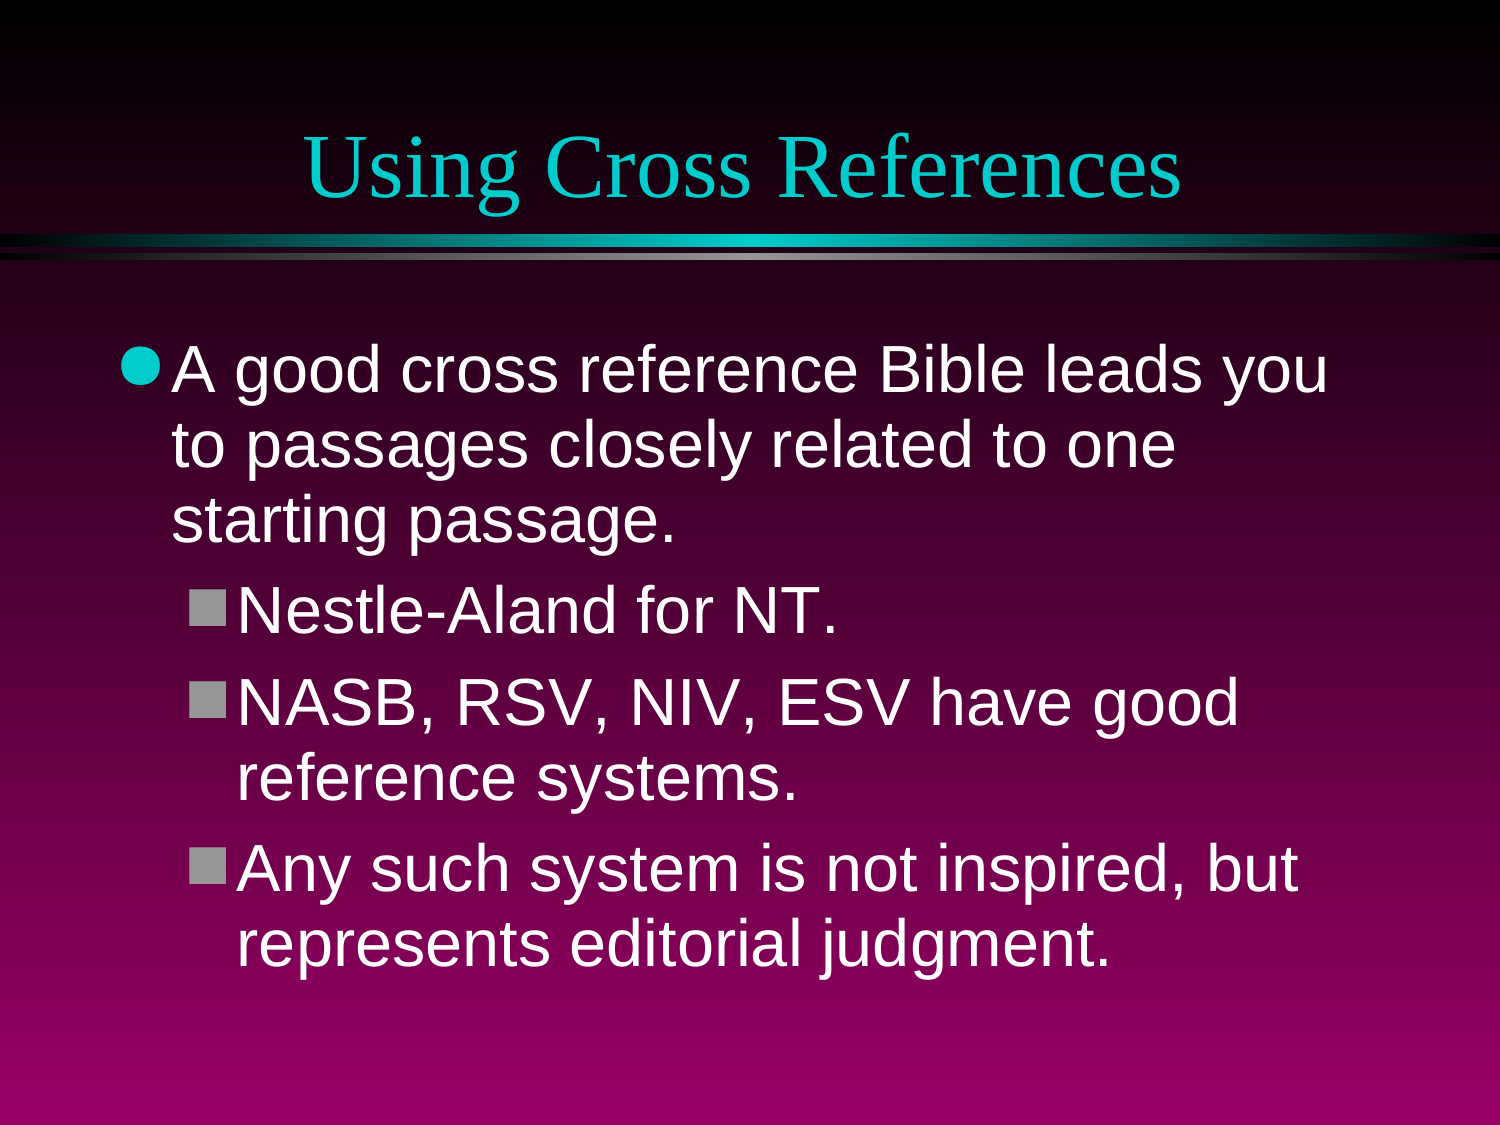

# Using Cross References
A good cross reference Bible leads you to passages closely related to one starting passage.
Nestle-Aland for NT.
NASB, RSV, NIV, ESV have good reference systems.
Any such system is not inspired, but represents editorial judgment.